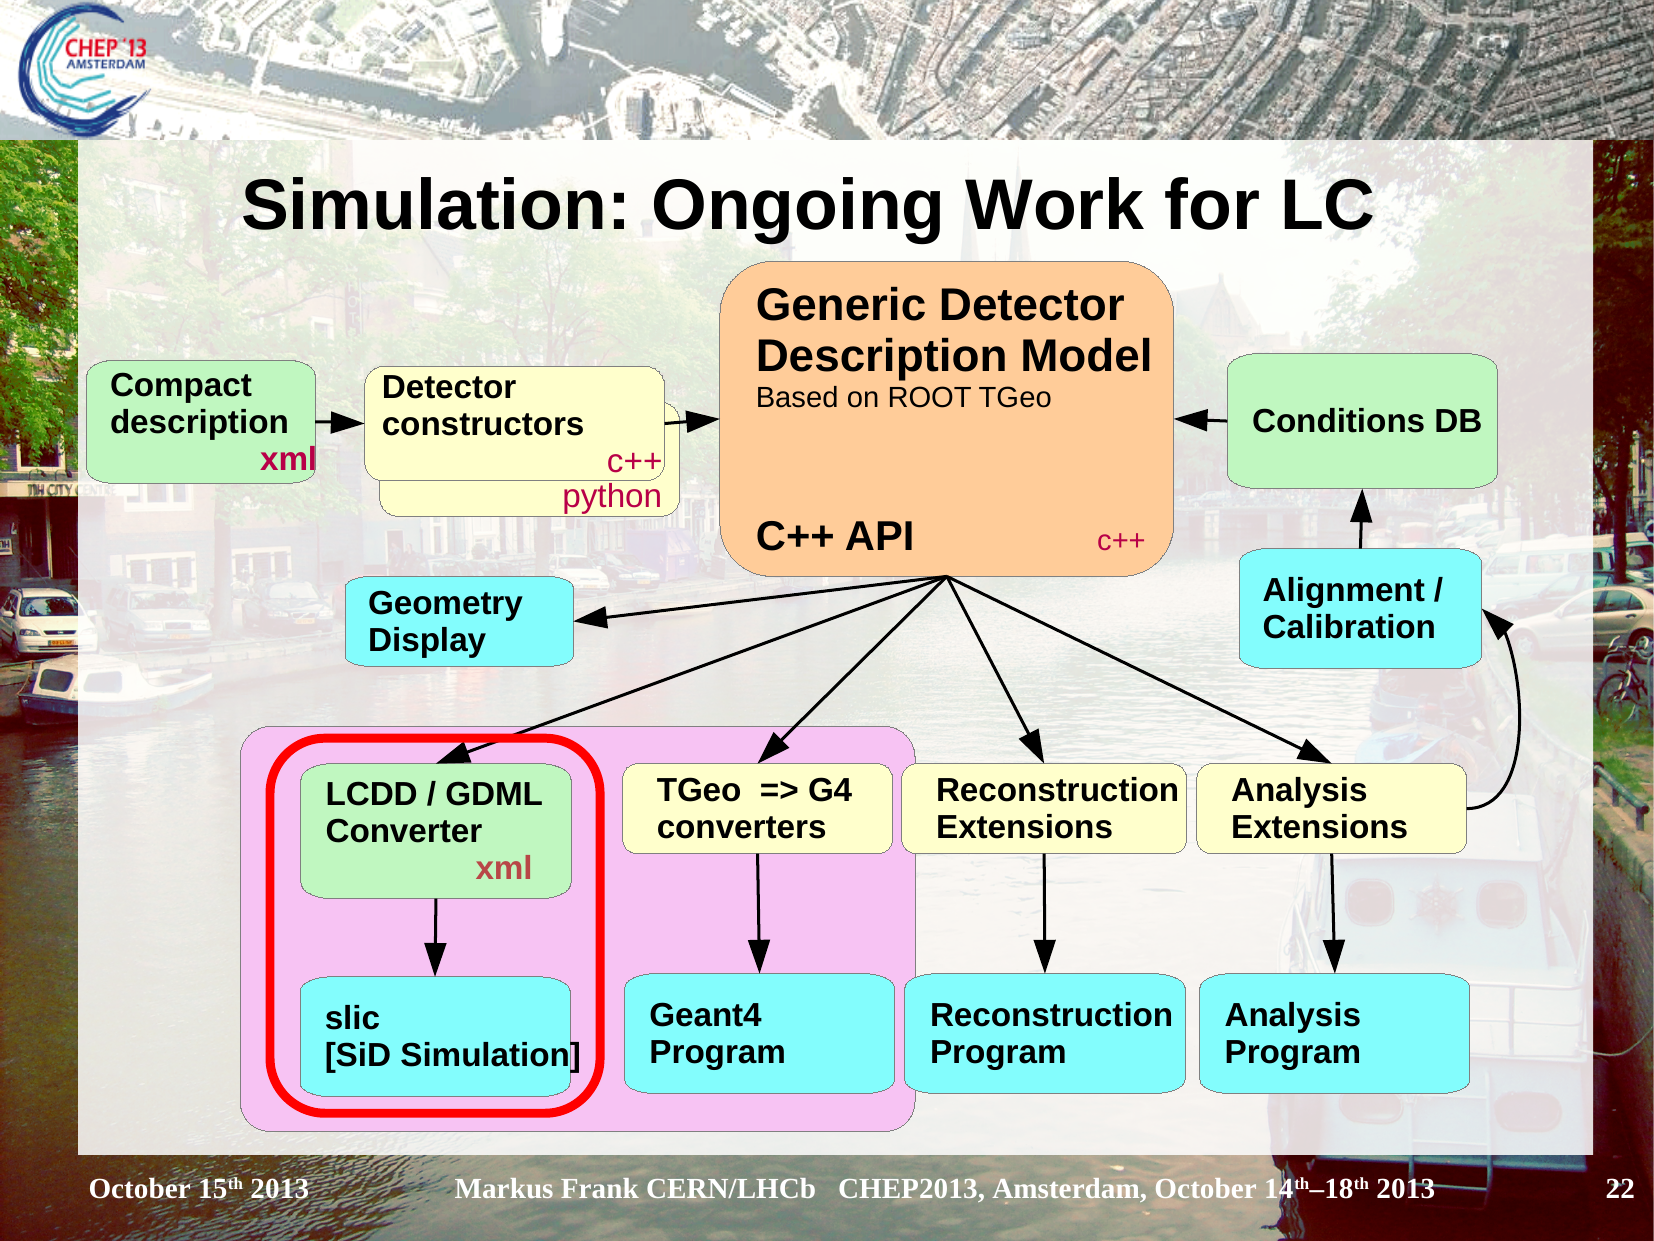

# Simulation: Ongoing Work for LC
Generic Detector
Description Model
Based on ROOT TGeo
C++ API		 c++
Conditions DB
Compact
description
	 	xml
Detector
constructors
			c++
Detector
constructors
		python
Alignment /
Calibration
Geometry
Display
LCDD / GDML
Converter
		xml
TGeo => G4
converters
Reconstruction
Extensions
Analysis
Extensions
Geant4
Program
Reconstruction
Program
Analysis
Program
slic
[SiD Simulation]
1-2 October 2013
CLIC Detector and Physics Collaboration Meeting, Markus Frank CERN/LHCb
22